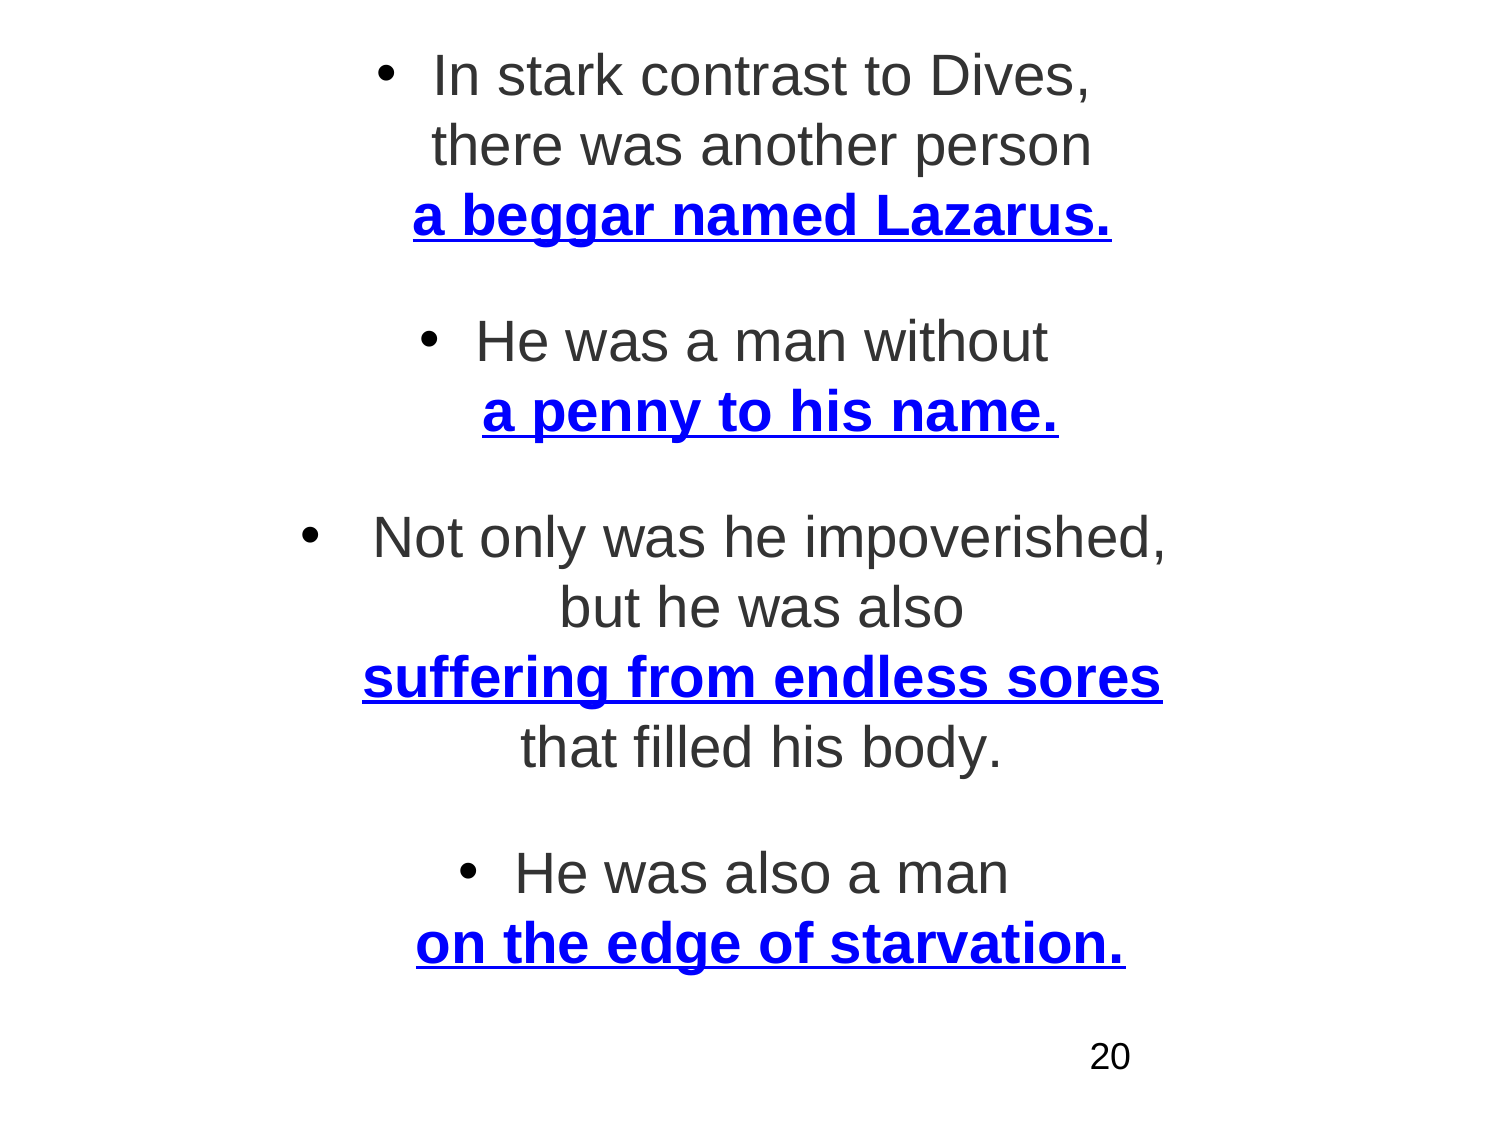

# In stark contrast to Dives, there was another person a beggar named Lazarus.
He was a man without
a penny to his name.
 Not only was he impoverished,
but he was also
suffering from endless sores
that filled his body.
He was also a man
on the edge of starvation.
20